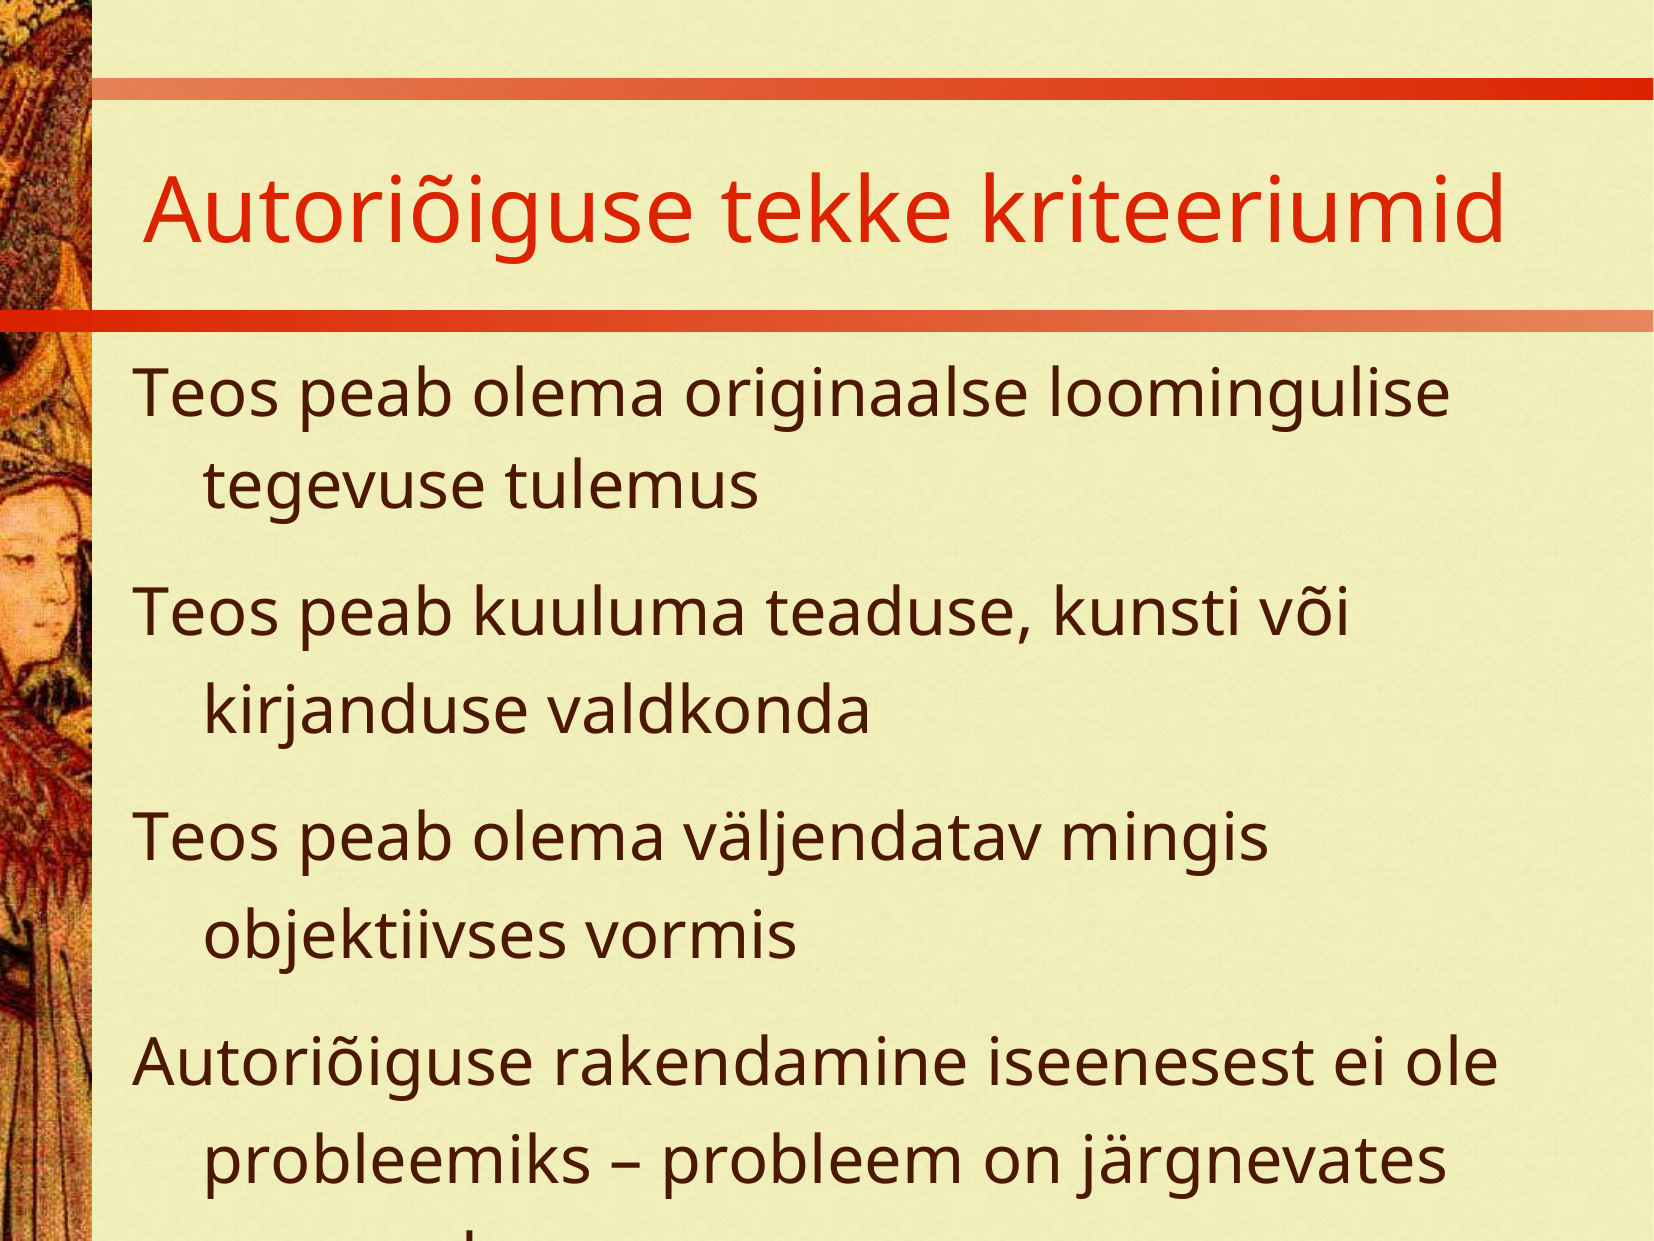

# Autoriõiguse tekke kriteeriumid
Teos peab olema originaalse loomingulise tegevuse tulemus
Teos peab kuuluma teaduse, kunsti või kirjanduse valdkonda
Teos peab olema väljendatav mingis objektiivses vormis
Autoriõiguse rakendamine iseenesest ei ole probleemiks – probleem on järgnevates sammudes